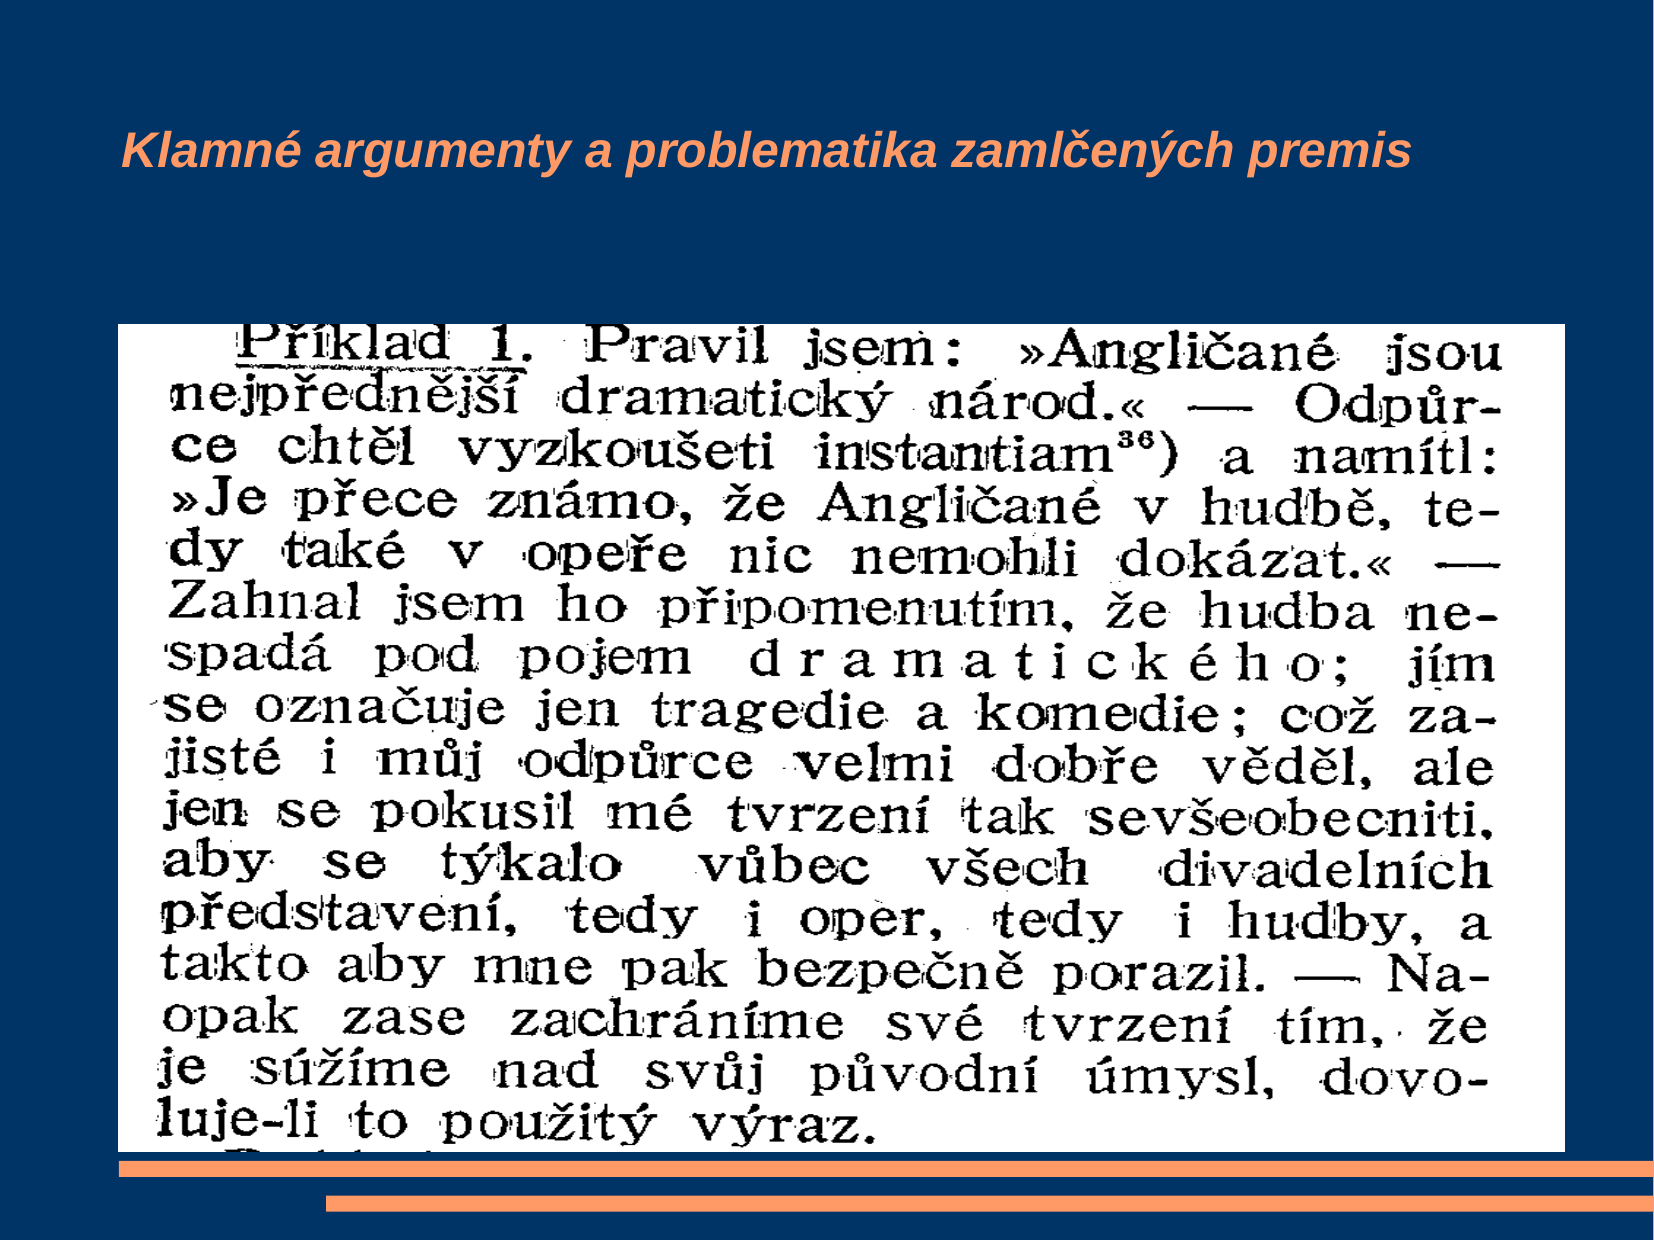

# Klamné argumenty a problematika zamlčených premis